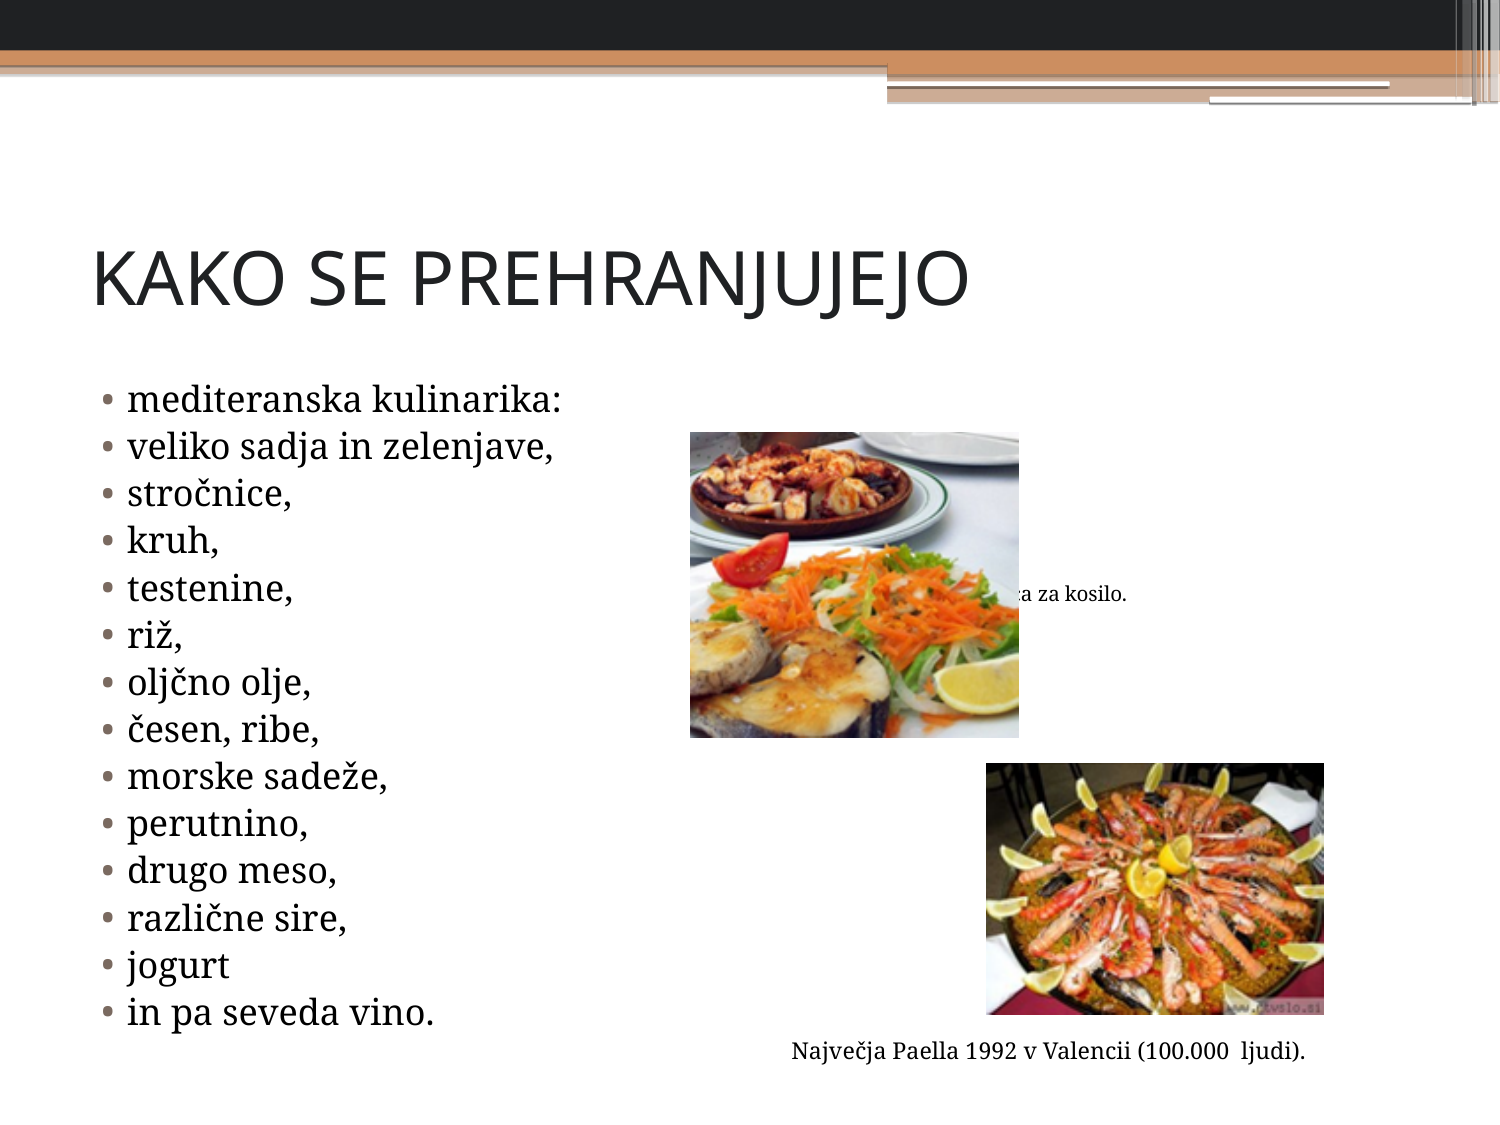

# KAKO SE PREHRANJUJEJO
mediteranska kulinarika:
veliko sadja in zelenjave,
stročnice,
kruh,
testenine, Hobotnica za kosilo.
riž,
oljčno olje,
česen, ribe,
morske sadeže,
perutnino,
drugo meso,
različne sire,
jogurt
in pa seveda vino.
 Največja Paella 1992 v Valencii (100.000 ljudi).